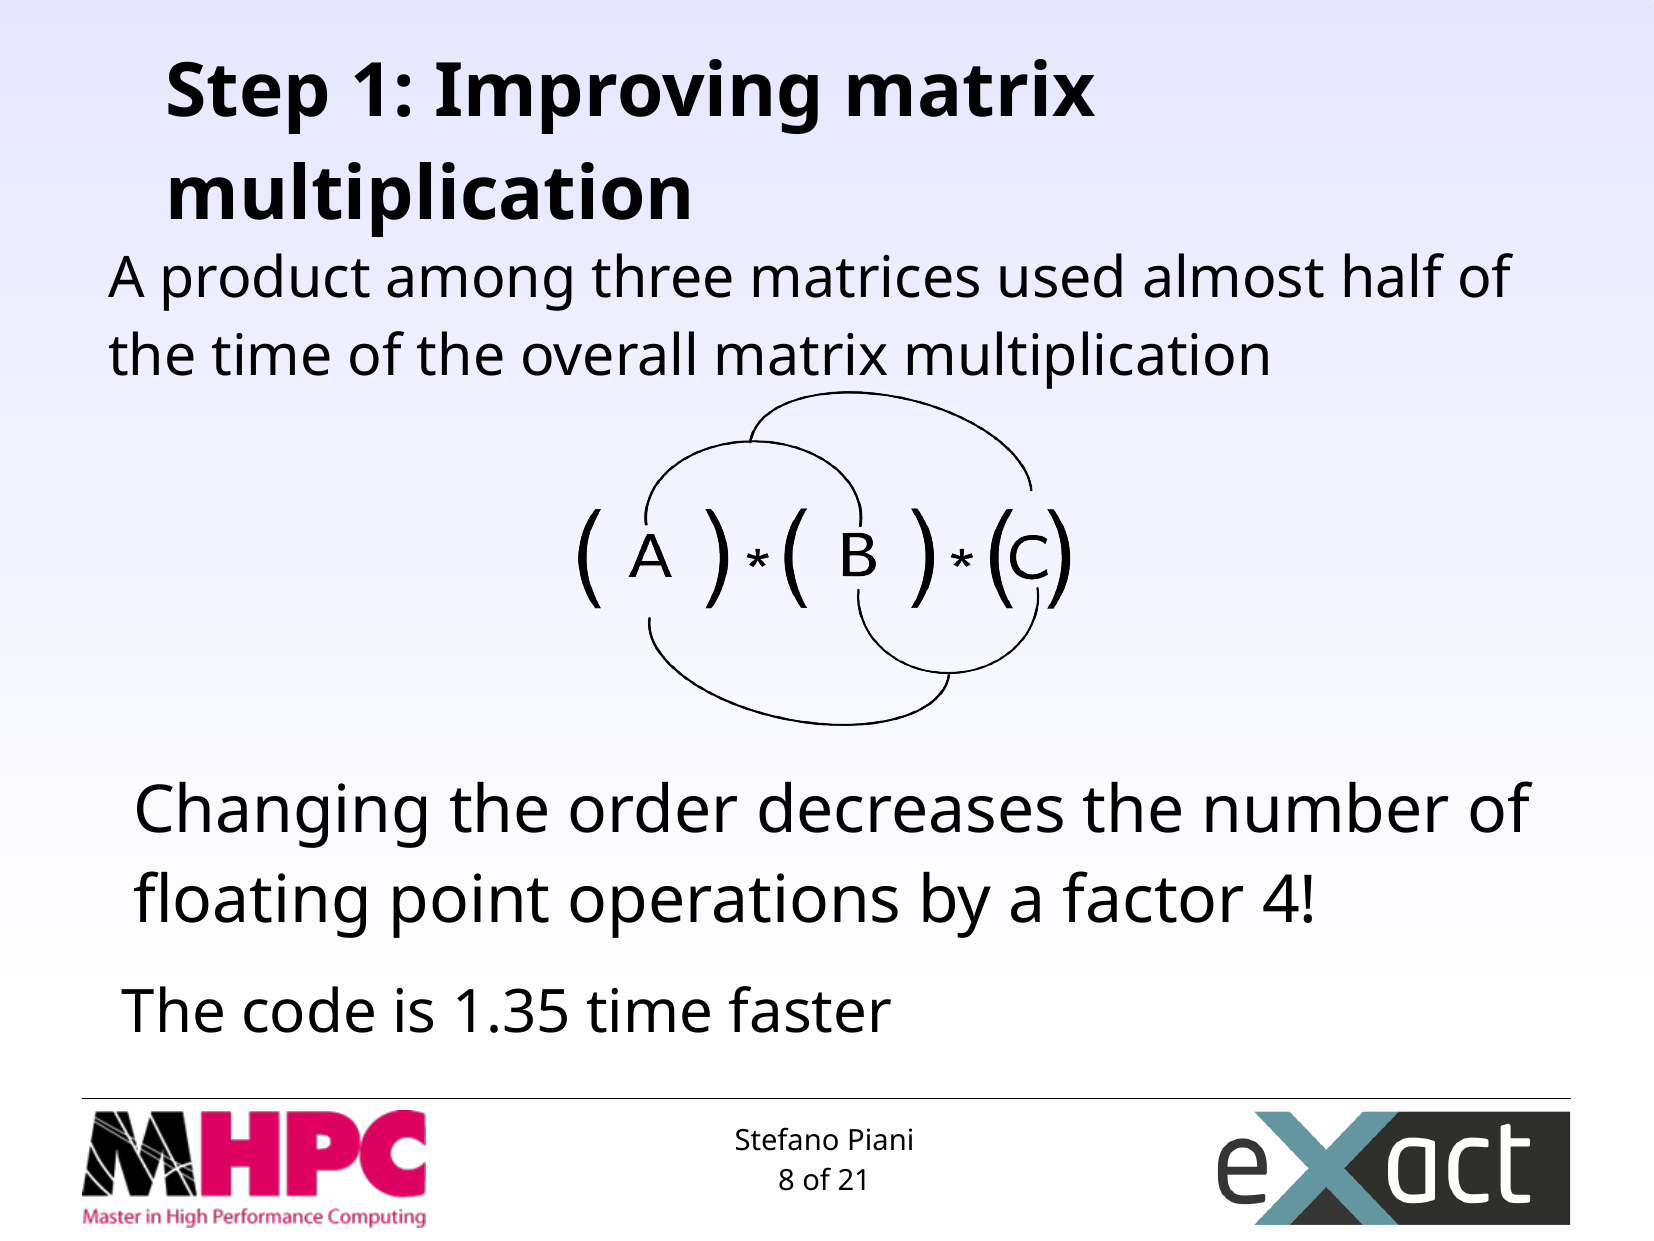

# Step 1: Improving matrix multiplication
A product among three matrices used almost half of the time of the overall matrix multiplication
Changing the order decreases the number of floating point operations by a factor 4!
The code is 1.35 time faster
8